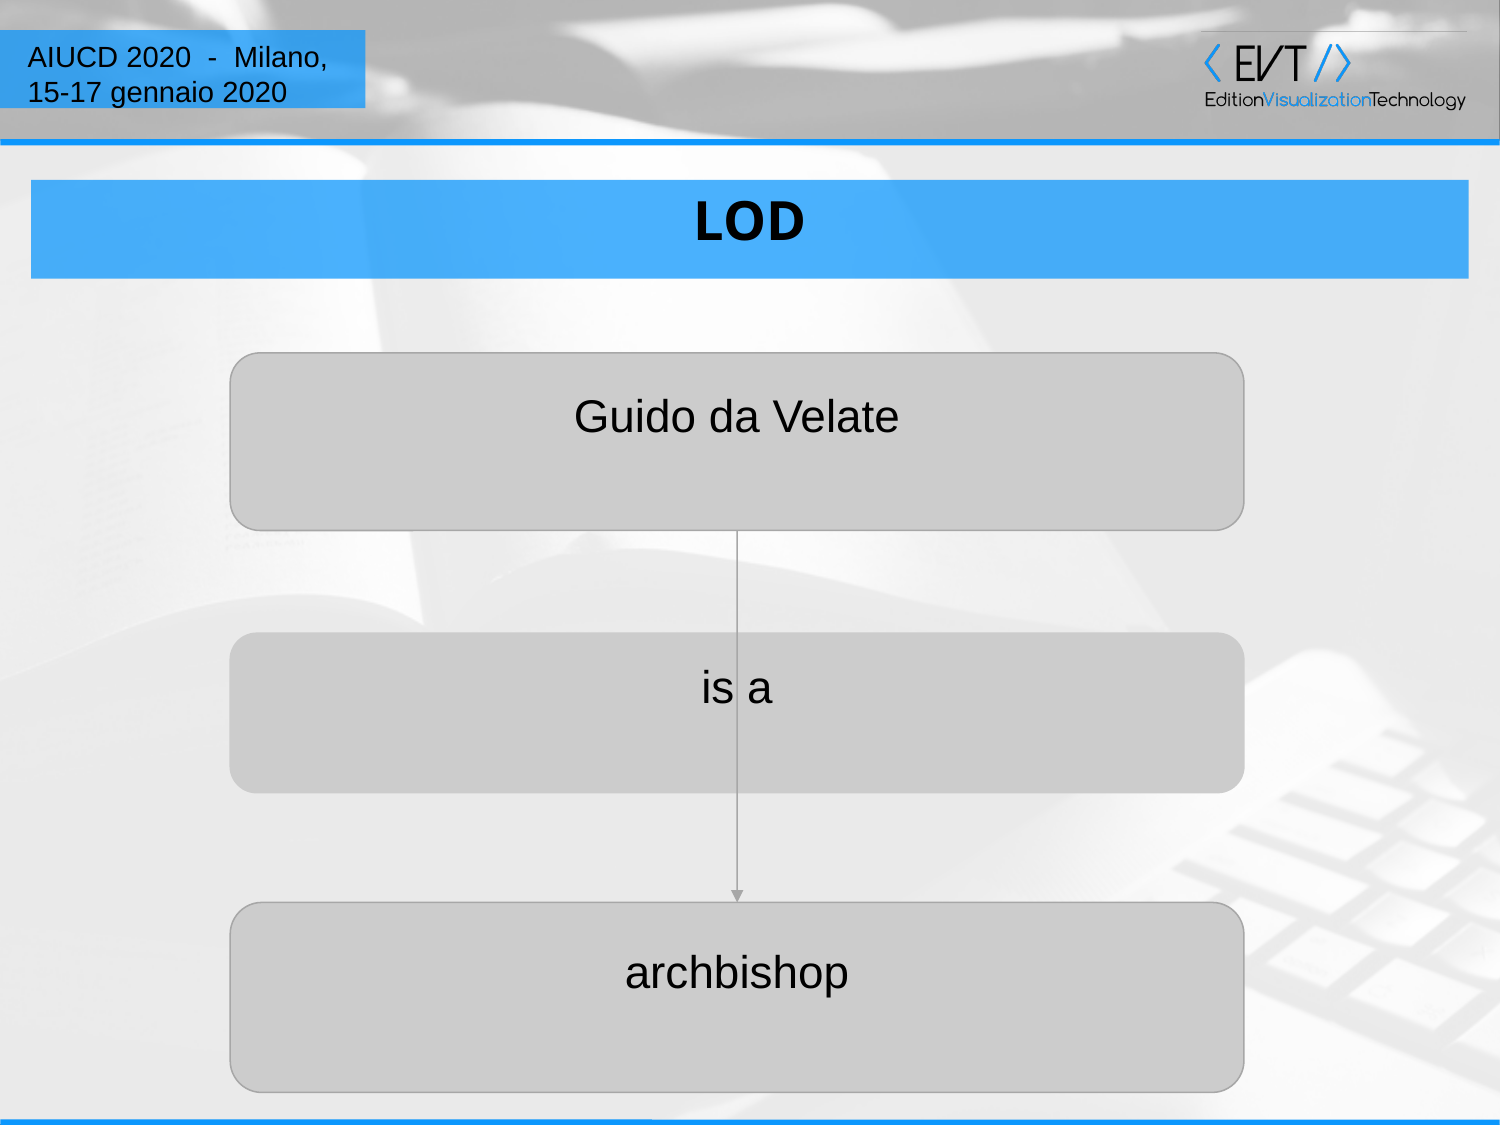

# LOD
Guido da Velate
is a
archbishop